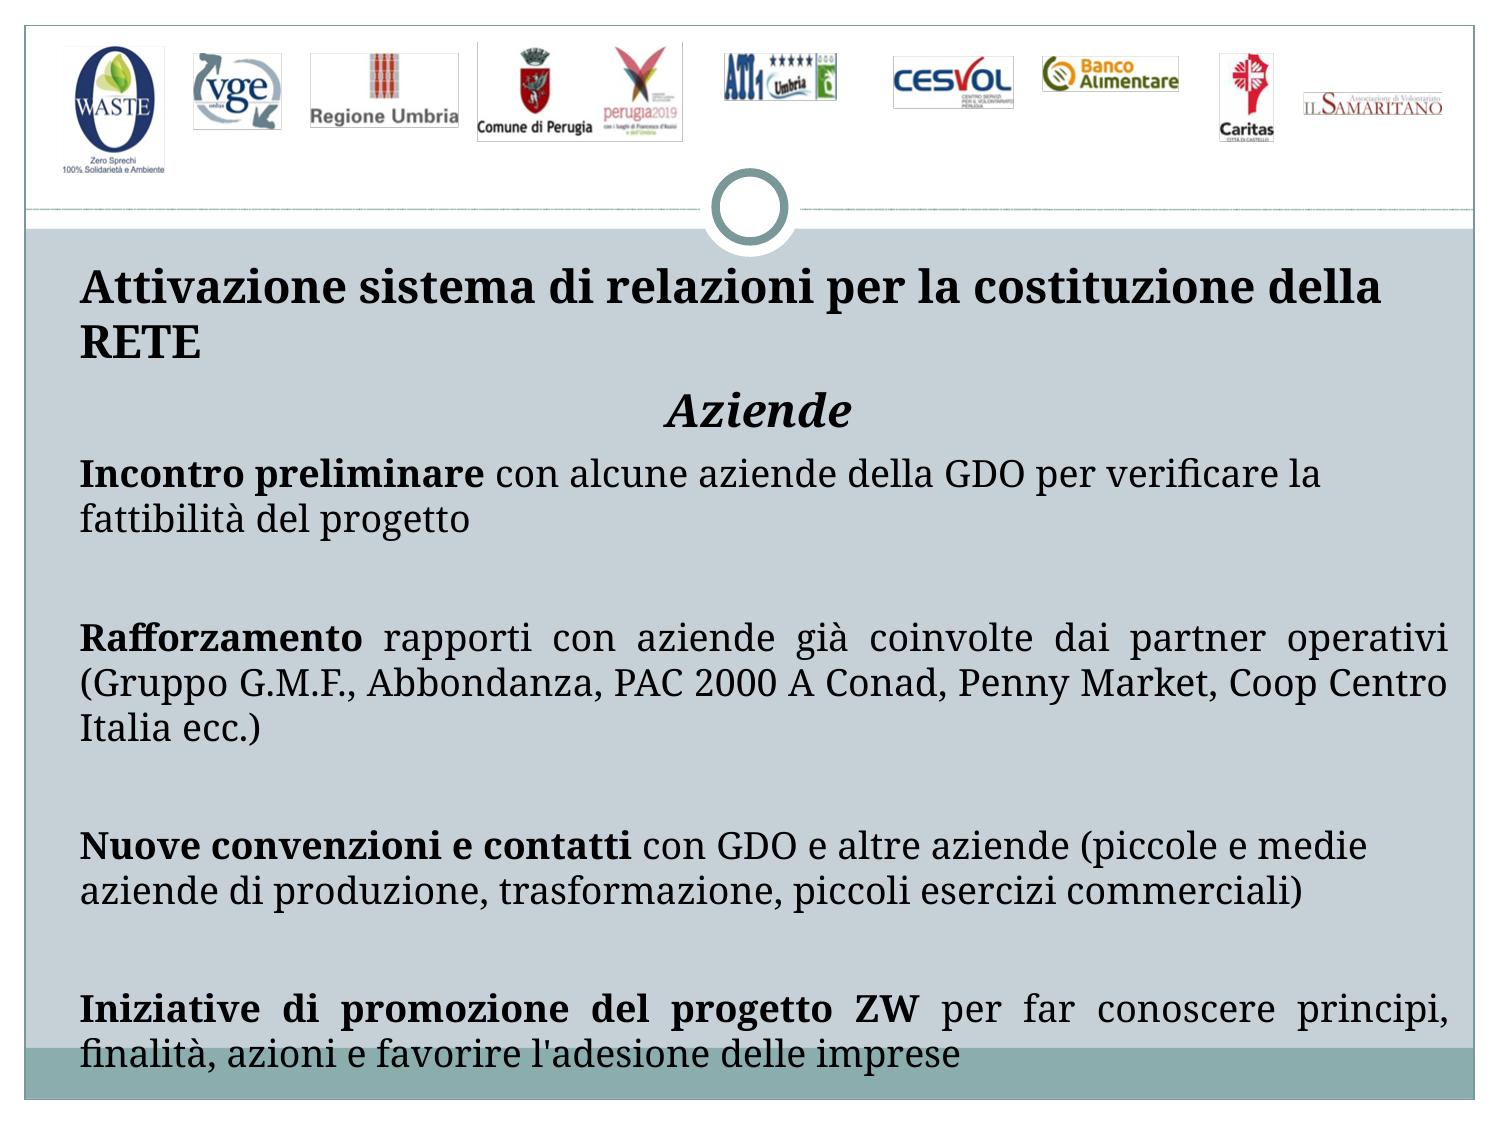

#
Attivazione sistema di relazioni per la costituzione della RETE
Aziende
Incontro preliminare con alcune aziende della GDO per verificare la fattibilità del progetto
Rafforzamento rapporti con aziende già coinvolte dai partner operativi (Gruppo G.M.F., Abbondanza, PAC 2000 A Conad, Penny Market, Coop Centro Italia ecc.)
Nuove convenzioni e contatti con GDO e altre aziende (piccole e medie aziende di produzione, trasformazione, piccoli esercizi commerciali)
Iniziative di promozione del progetto ZW per far conoscere principi, finalità, azioni e favorire l'adesione delle imprese